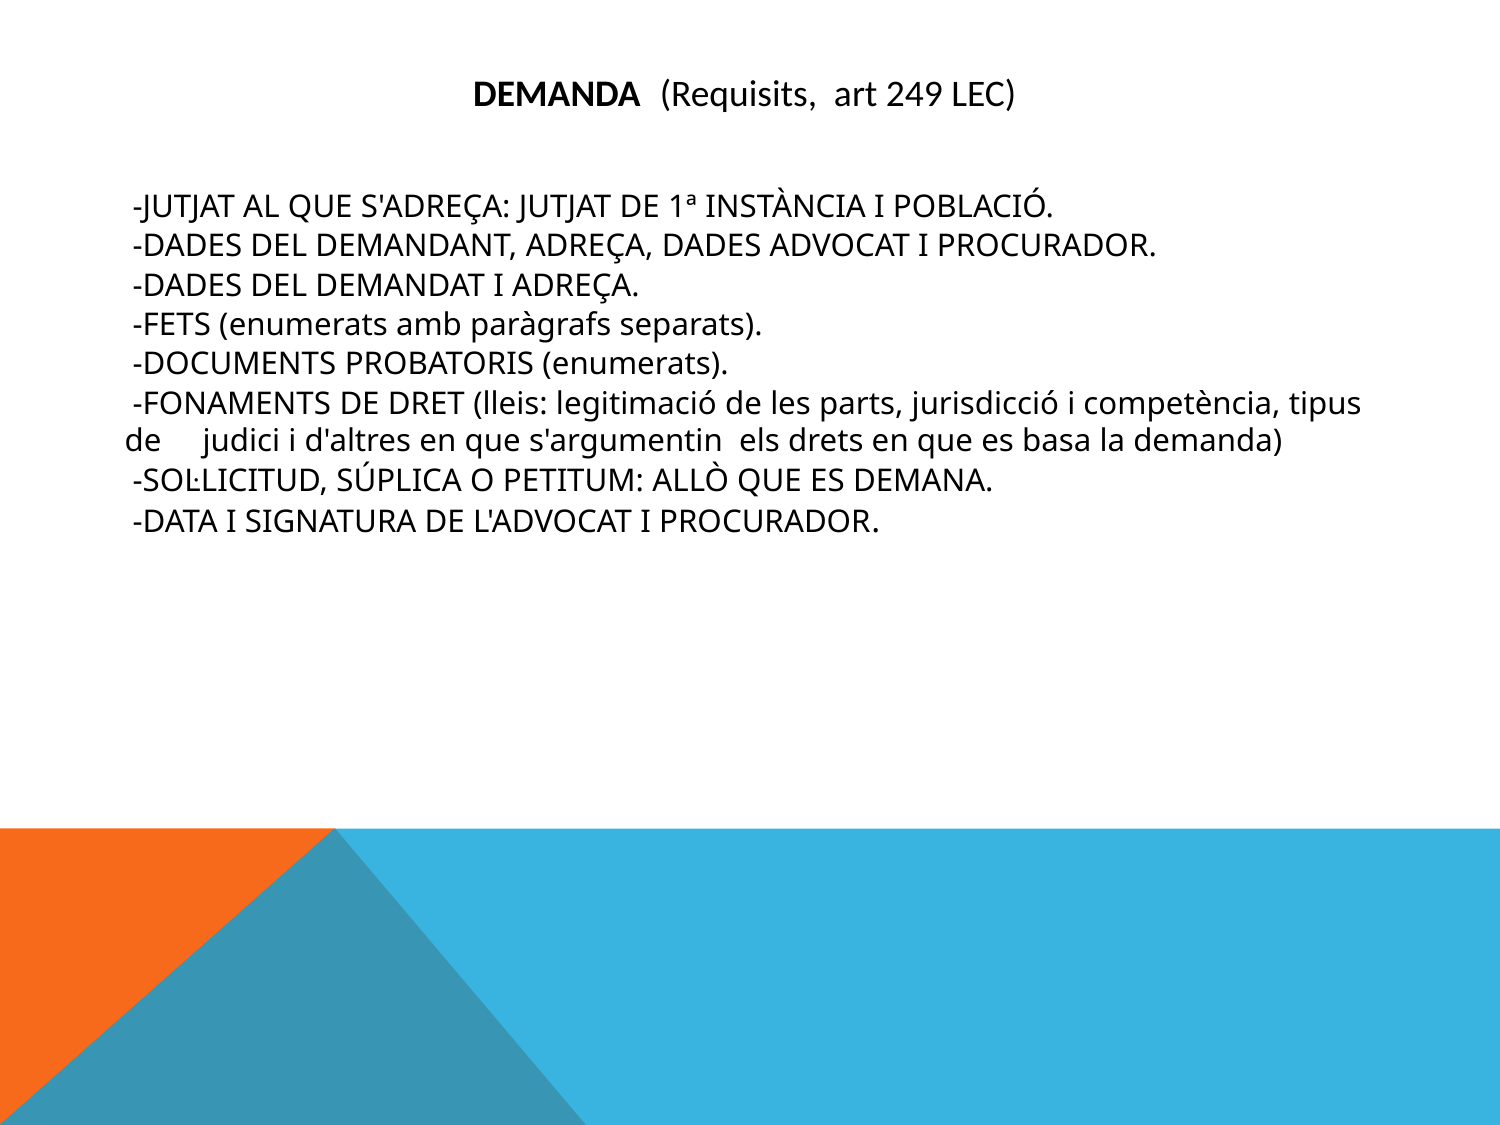

# DEMANDA (Requisits, art 249 LEC)
 -JUTJAT AL QUE S'ADREÇA: JUTJAT DE 1ª INSTÀNCIA I POBLACIÓ.
 -DADES DEL DEMANDANT, ADREÇA, DADES ADVOCAT I PROCURADOR.
 -DADES DEL DEMANDAT I ADREÇA.
 -FETS (enumerats amb paràgrafs separats).
 -DOCUMENTS PROBATORIS (enumerats).
 -FONAMENTS DE DRET (lleis: legitimació de les parts, jurisdicció i competència, tipus de judici i d'altres en que s'argumentin els drets en que es basa la demanda)
 -SOL·LICITUD, SÚPLICA O PETITUM: ALLÒ QUE ES DEMANA.
 -DATA I SIGNATURA DE L'ADVOCAT I PROCURADOR.